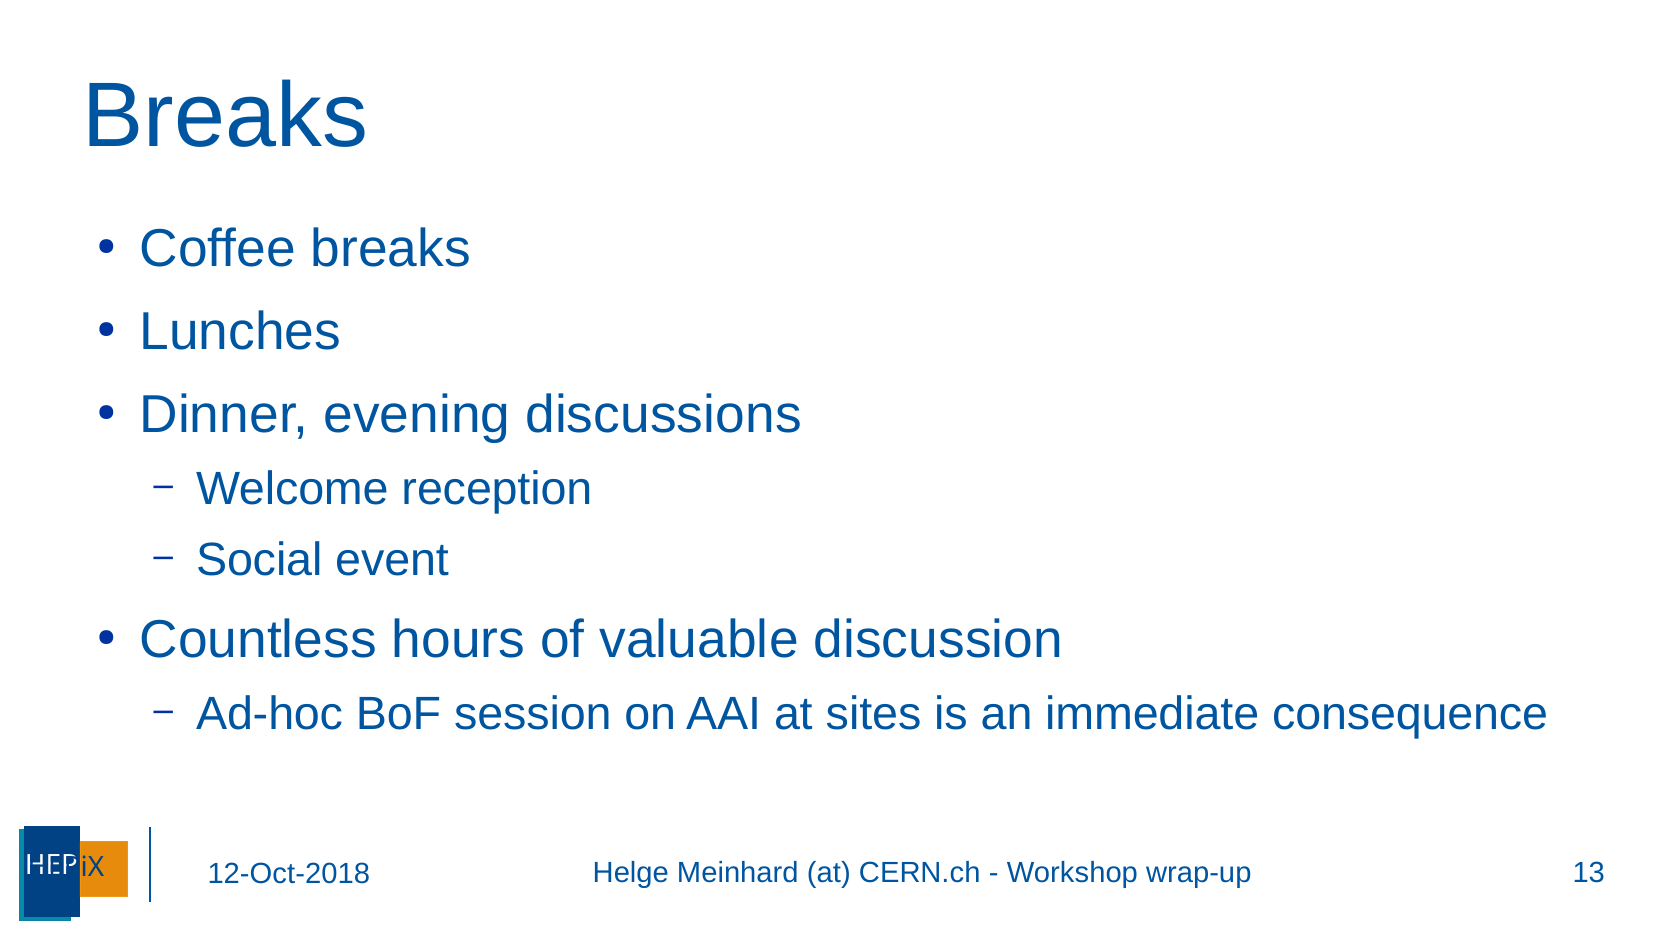

# Breaks
Coffee breaks
Lunches
Dinner, evening discussions
Welcome reception
Social event
Countless hours of valuable discussion
Ad-hoc BoF session on AAI at sites is an immediate consequence
Helge Meinhard (at) CERN.ch - Workshop wrap-up
13
12-Oct-2018